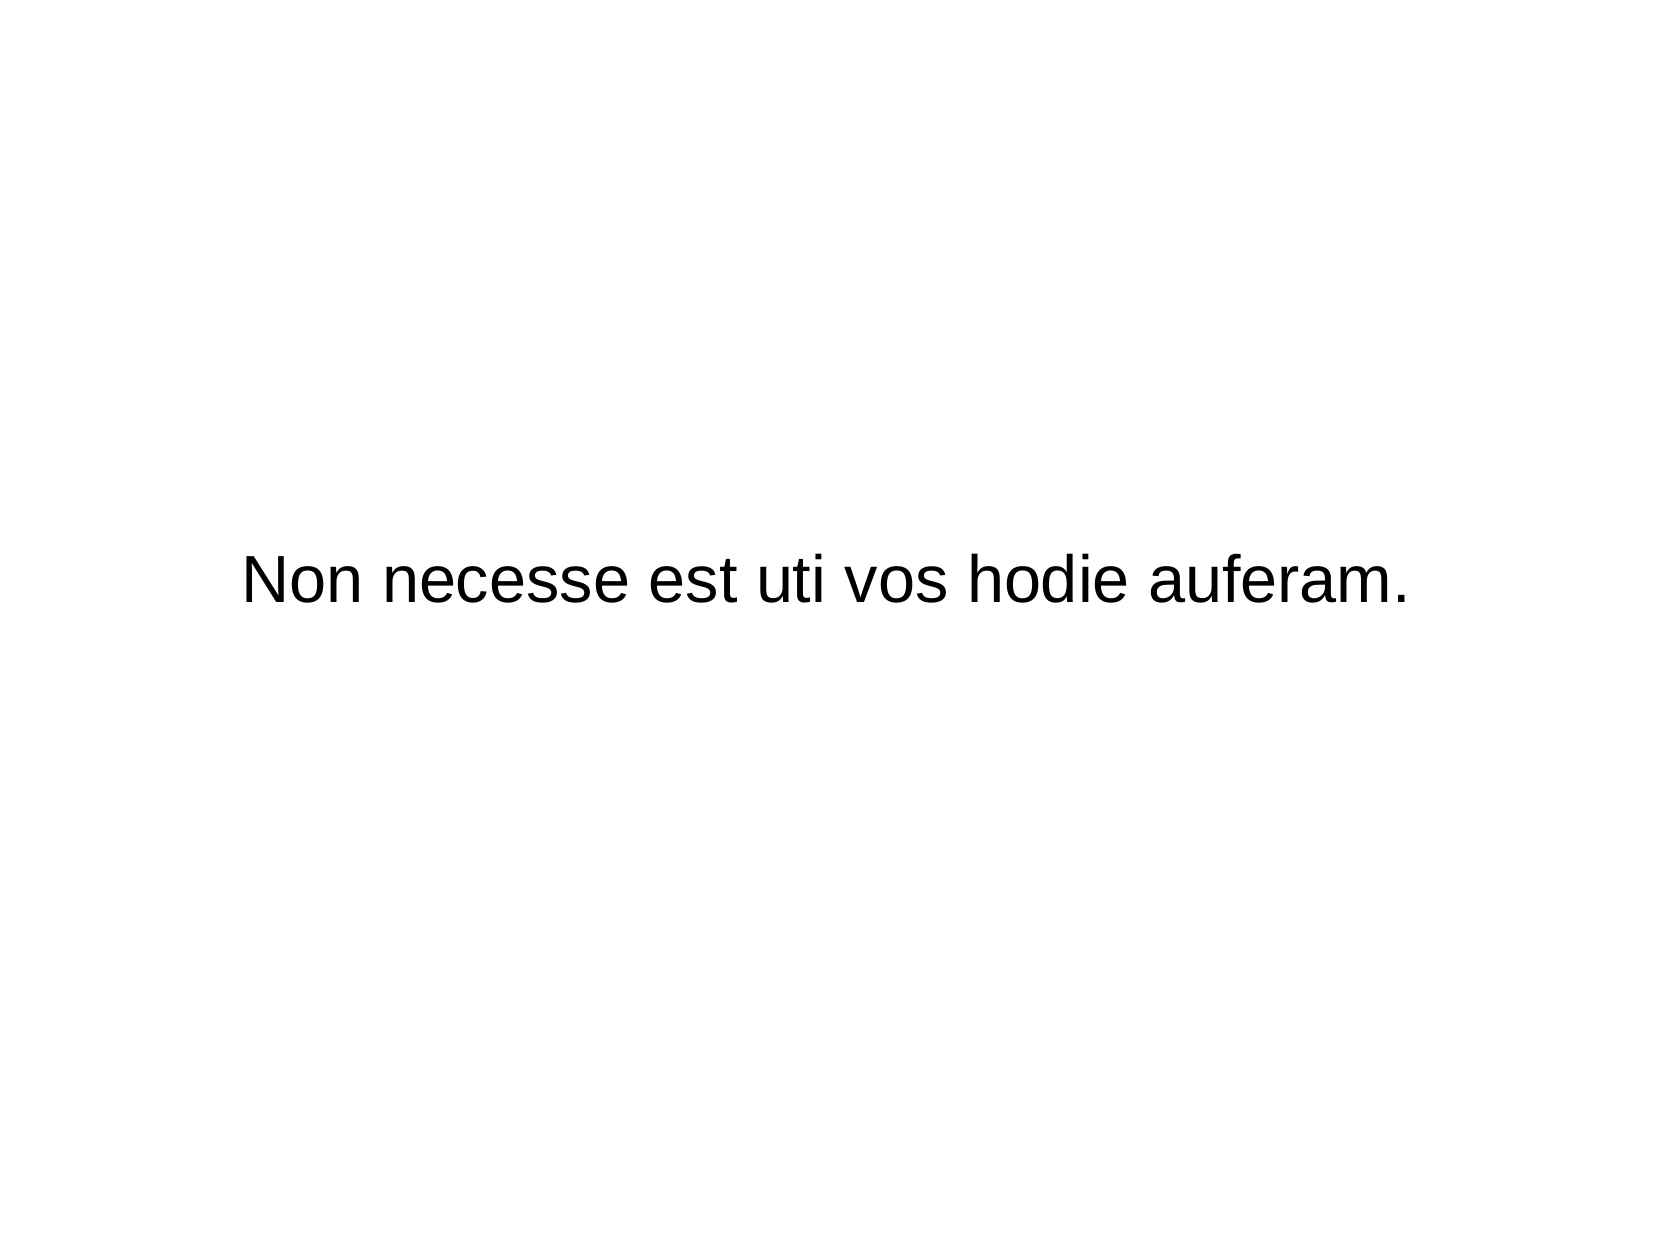

# Non necesse est uti vos hodie auferam.